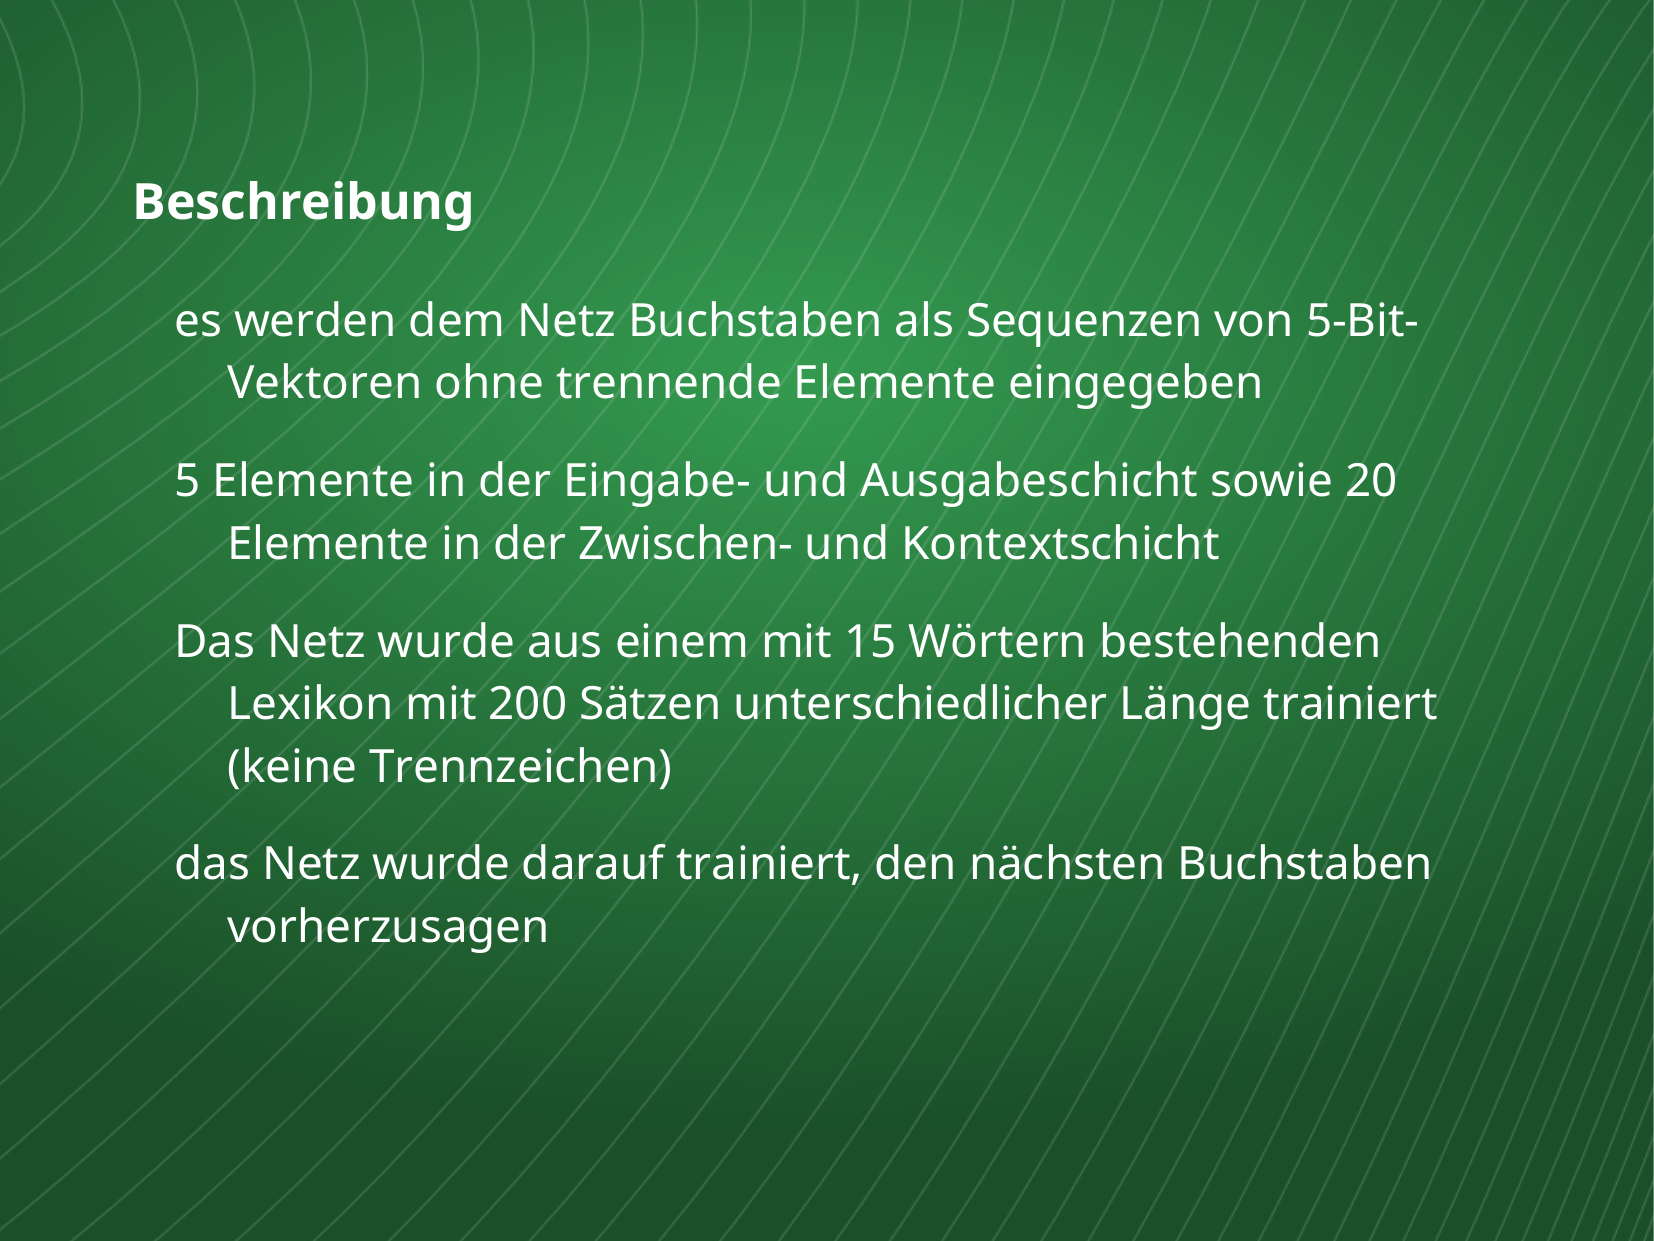

Beschreibung
es werden dem Netz Buchstaben als Sequenzen von 5-Bit-Vektoren ohne trennende Elemente eingegeben
5 Elemente in der Eingabe- und Ausgabeschicht sowie 20 Elemente in der Zwischen- und Kontextschicht
Das Netz wurde aus einem mit 15 Wörtern bestehenden Lexikon mit 200 Sätzen unterschiedlicher Länge trainiert (keine Trennzeichen)
das Netz wurde darauf trainiert, den nächsten Buchstaben vorherzusagen